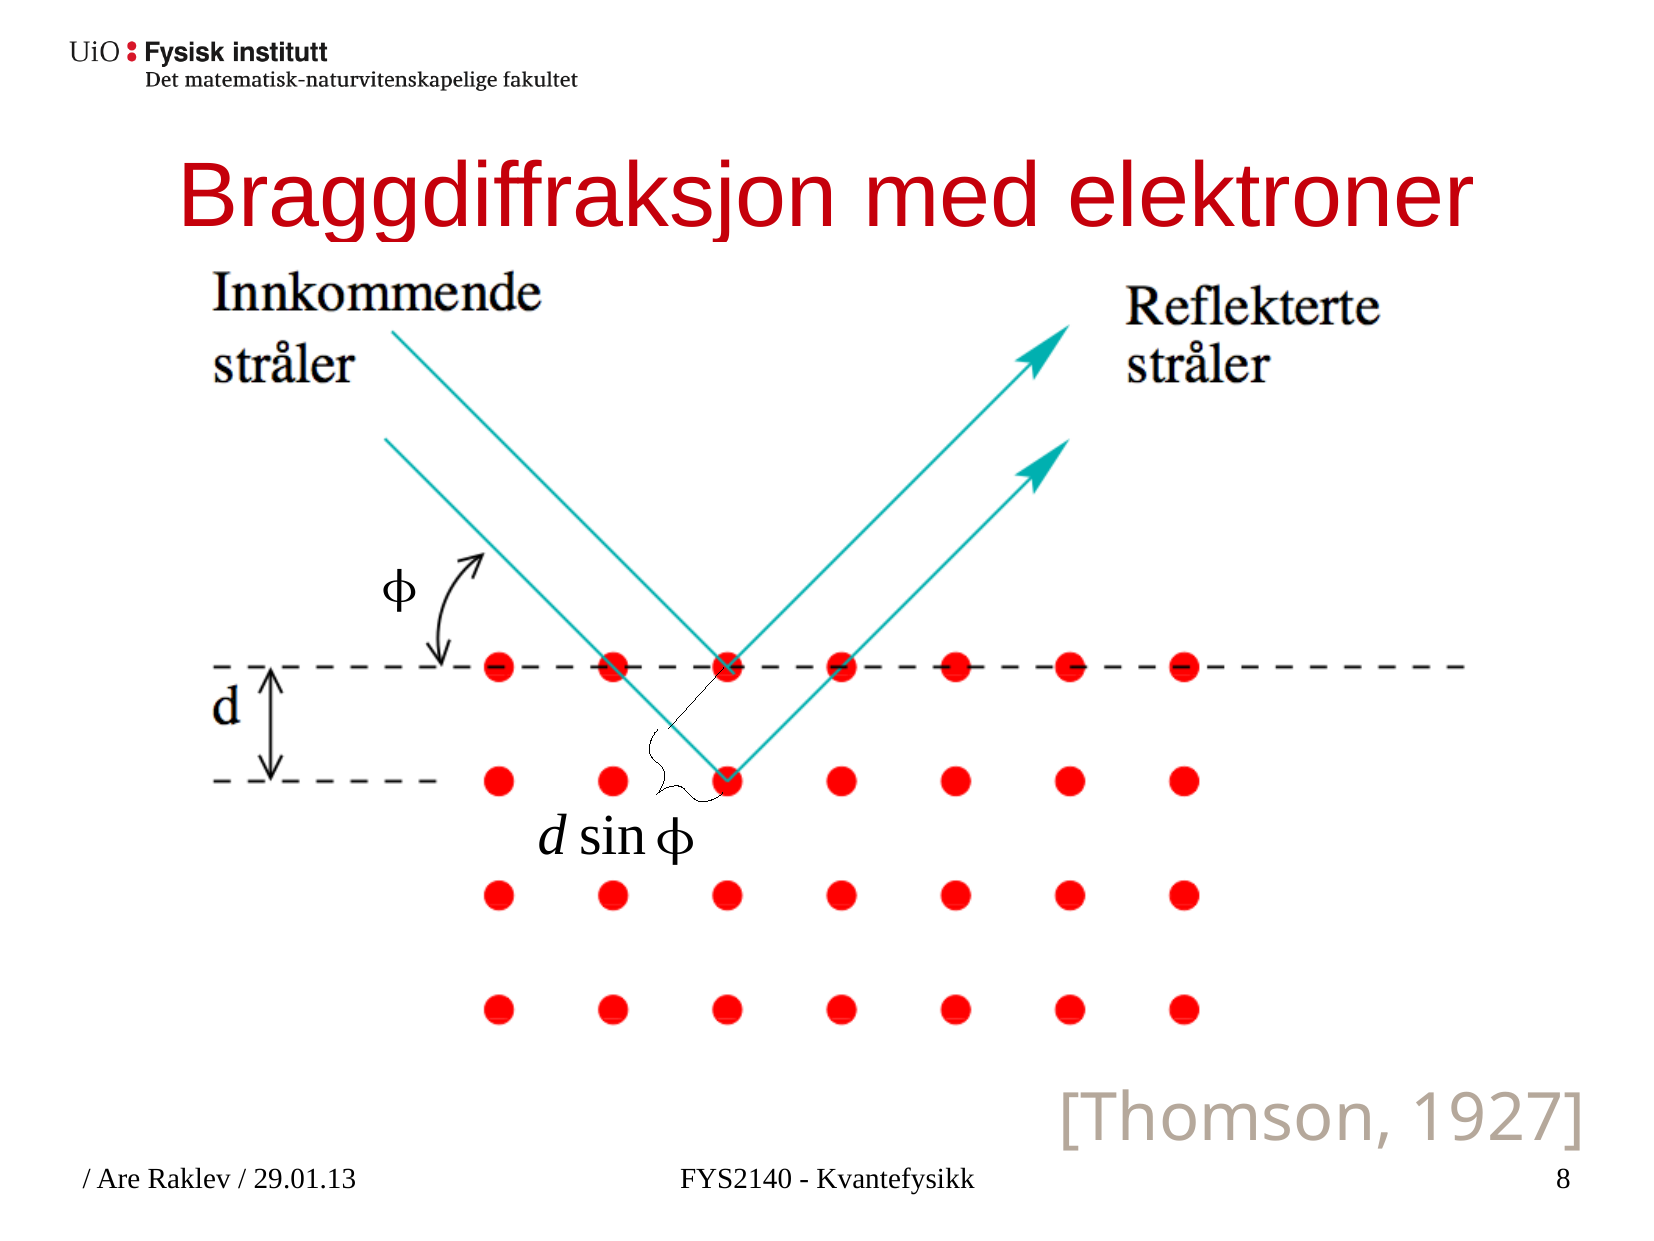

# Braggdiffraksjon med elektroner
[Thomson, 1927]
/ Are Raklev / 29.01.13
FYS2140 - Kvantefysikk
8